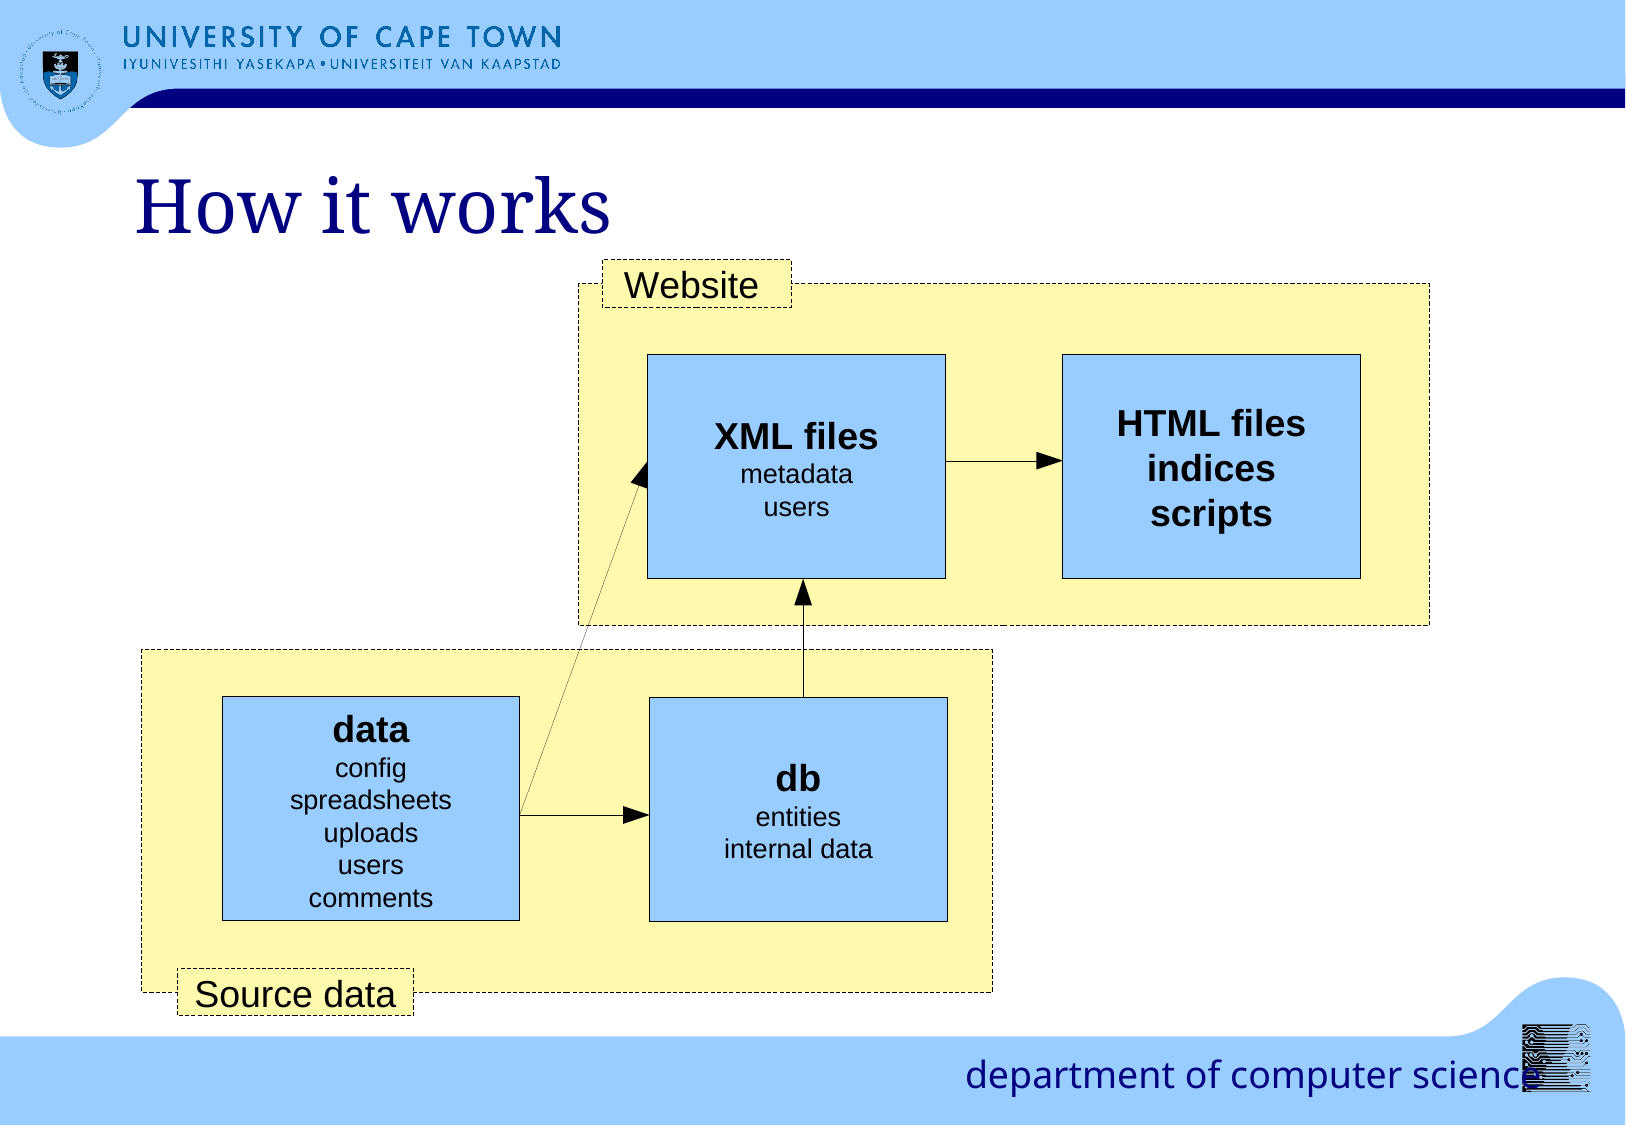

# How it works
Website
HTML files
indices
scripts
XML files
metadata
users
data
config
spreadsheets
uploads
users
comments
db
entities
internal data
Source data